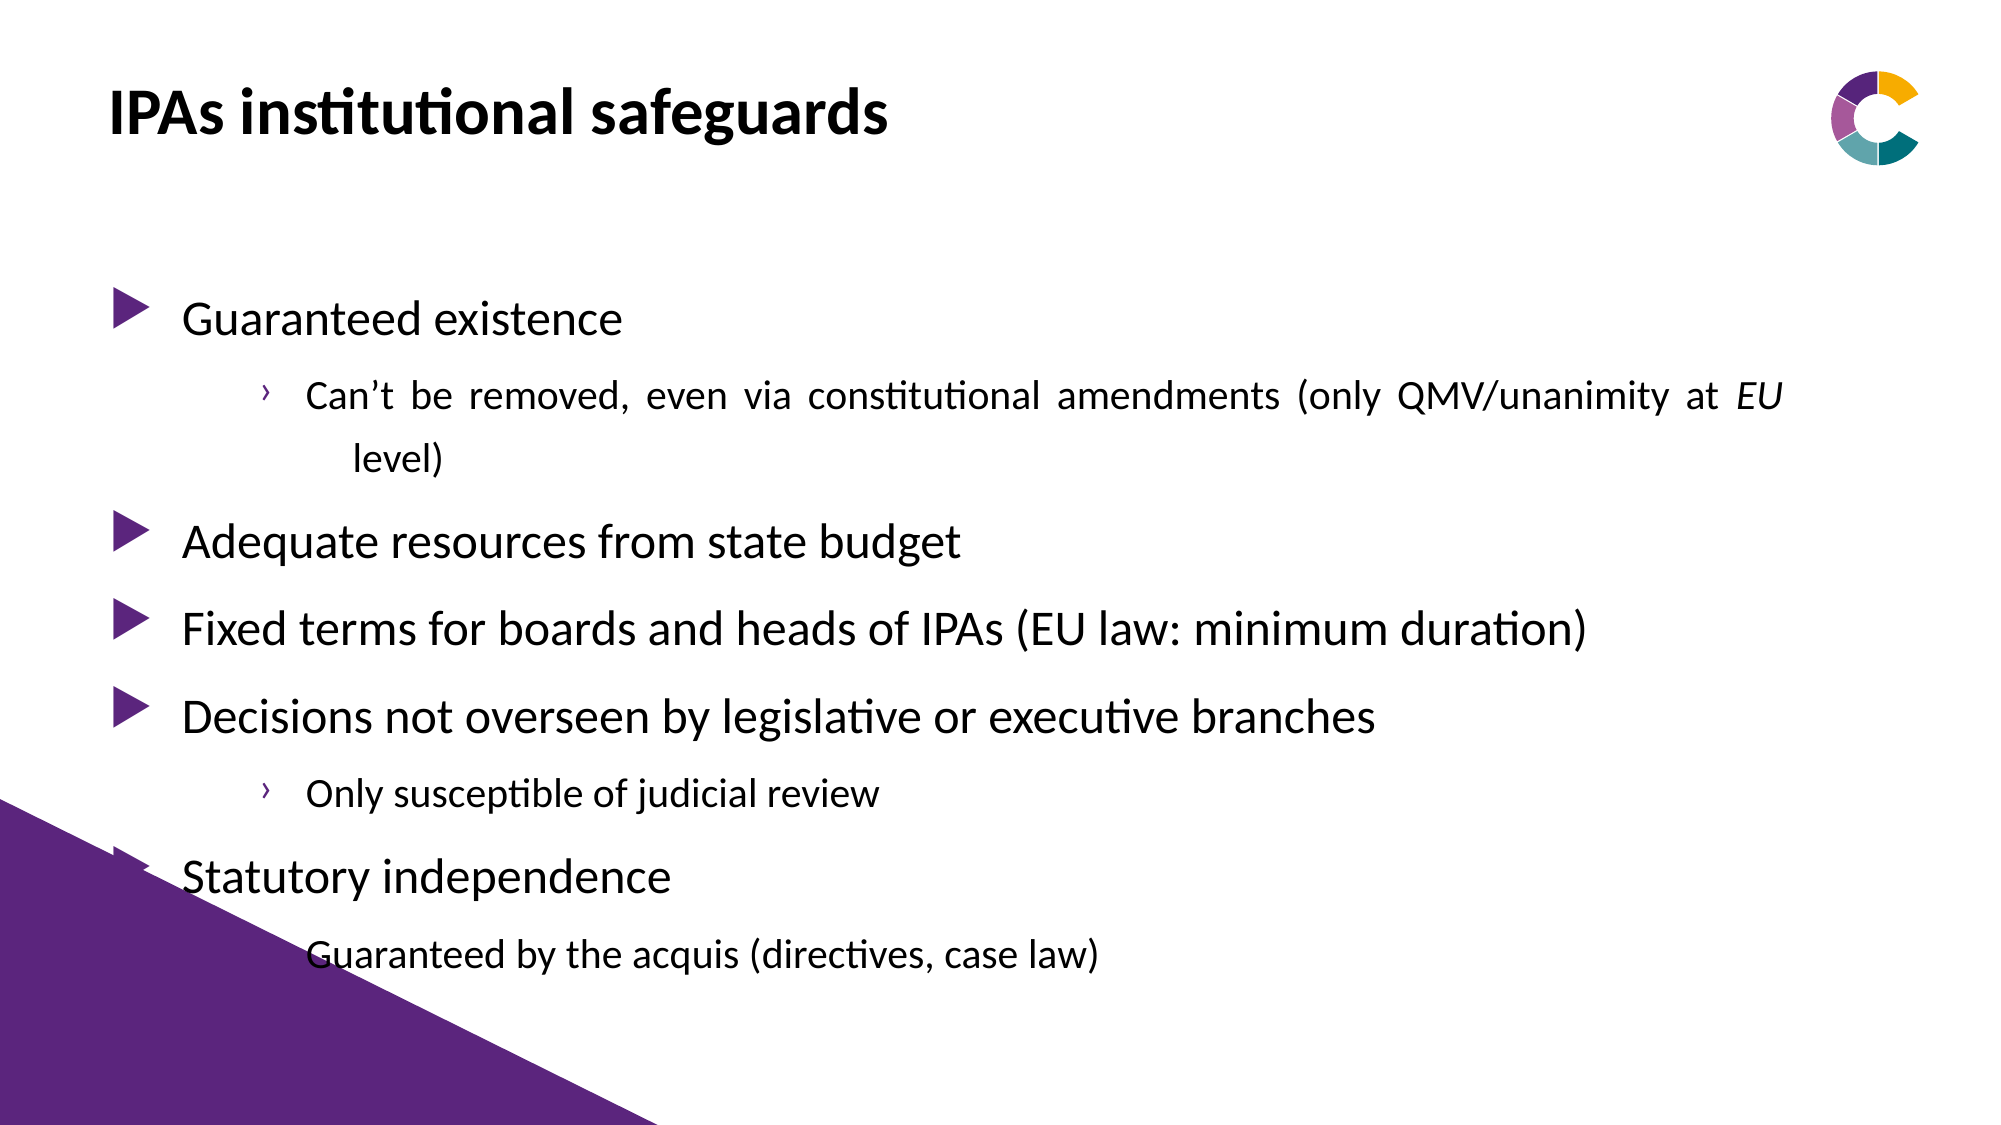

# IPAs institutional safeguards
Guaranteed existence
Can’t be removed, even via constitutional amendments (only QMV/unanimity at EU level)
Adequate resources from state budget
Fixed terms for boards and heads of IPAs (EU law: minimum duration)
Decisions not overseen by legislative or executive branches
Only susceptible of judicial review
Statutory independence
Guaranteed by the acquis (directives, case law)